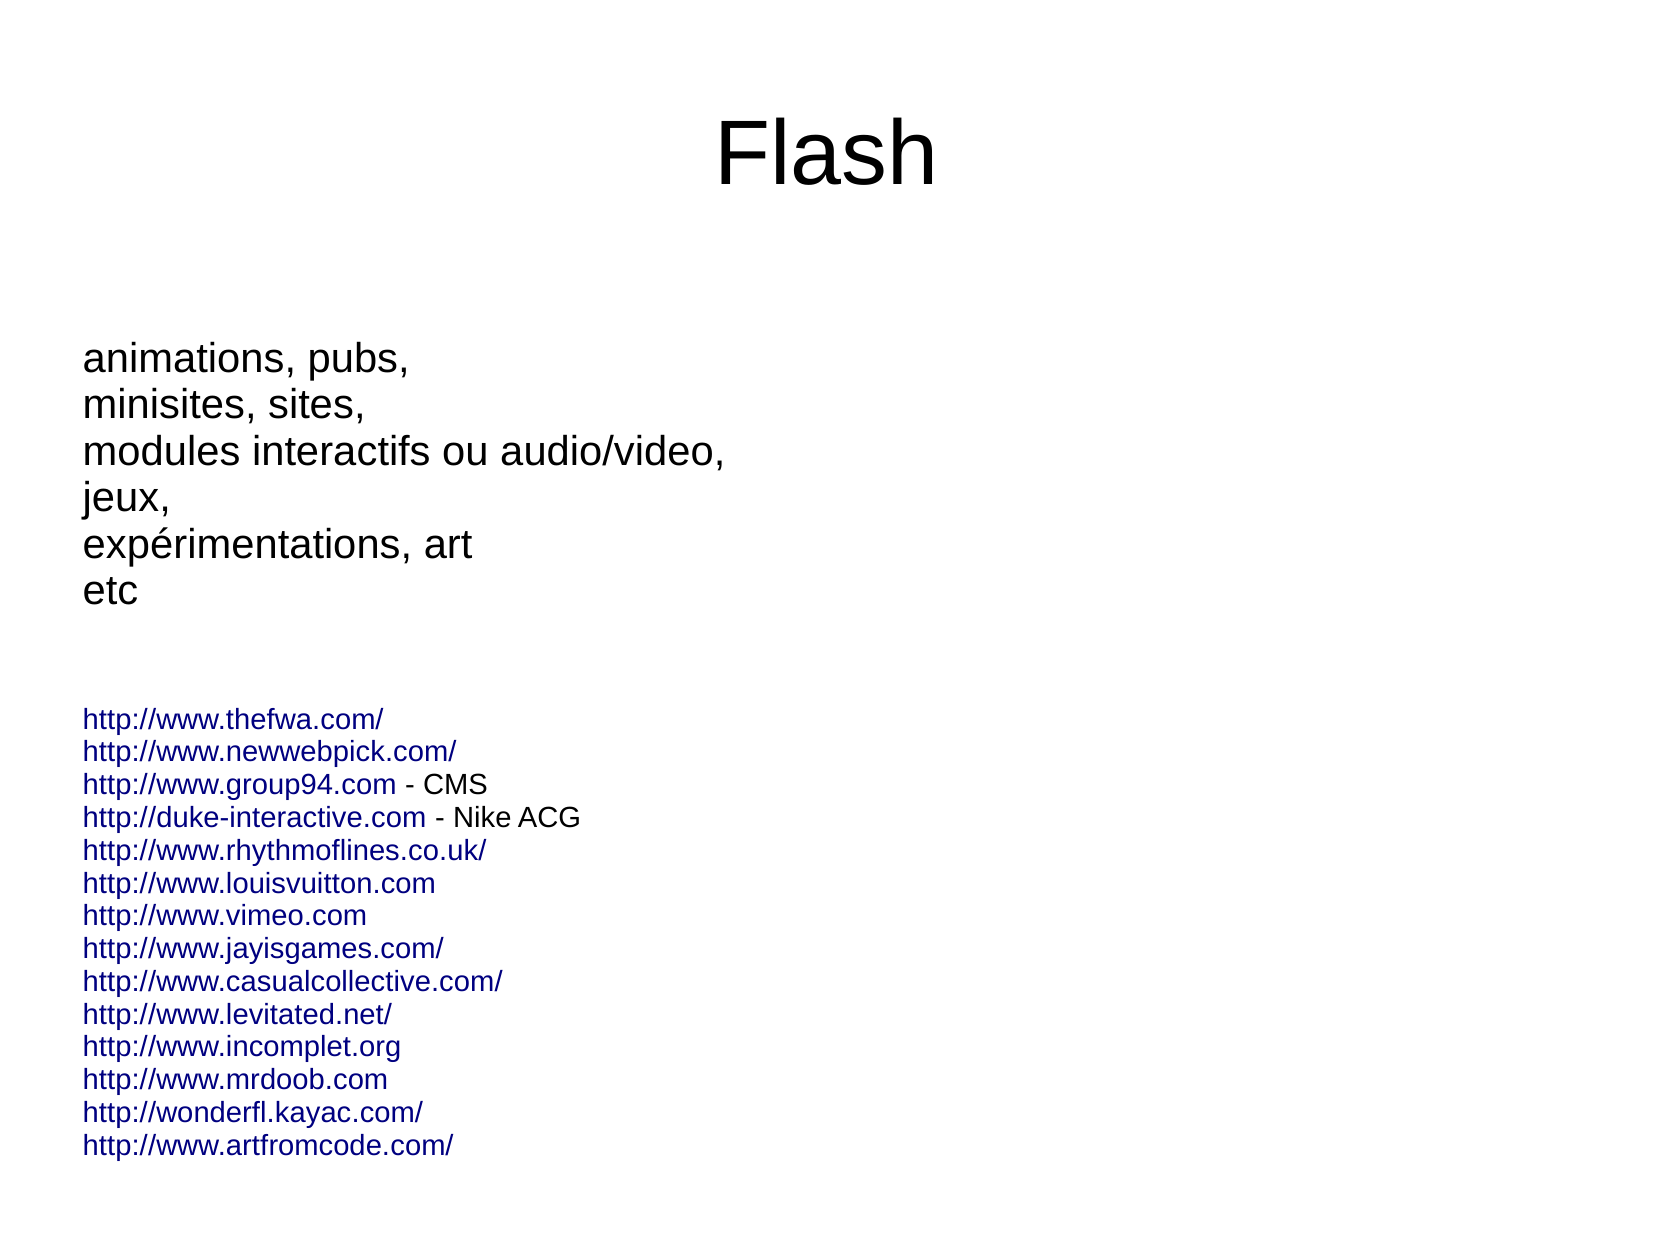

# Flash
animations, pubs,
minisites, sites,
modules interactifs ou audio/video,
jeux,
expérimentations, art
etc
http://www.thefwa.com/
http://www.newwebpick.com/
http://www.group94.com - CMS
http://duke-interactive.com - Nike ACG
http://www.rhythmoflines.co.uk/
http://www.louisvuitton.com
http://www.vimeo.com
http://www.jayisgames.com/
http://www.casualcollective.com/
http://www.levitated.net/
http://www.incomplet.org
http://www.mrdoob.com
http://wonderfl.kayac.com/
http://www.artfromcode.com/